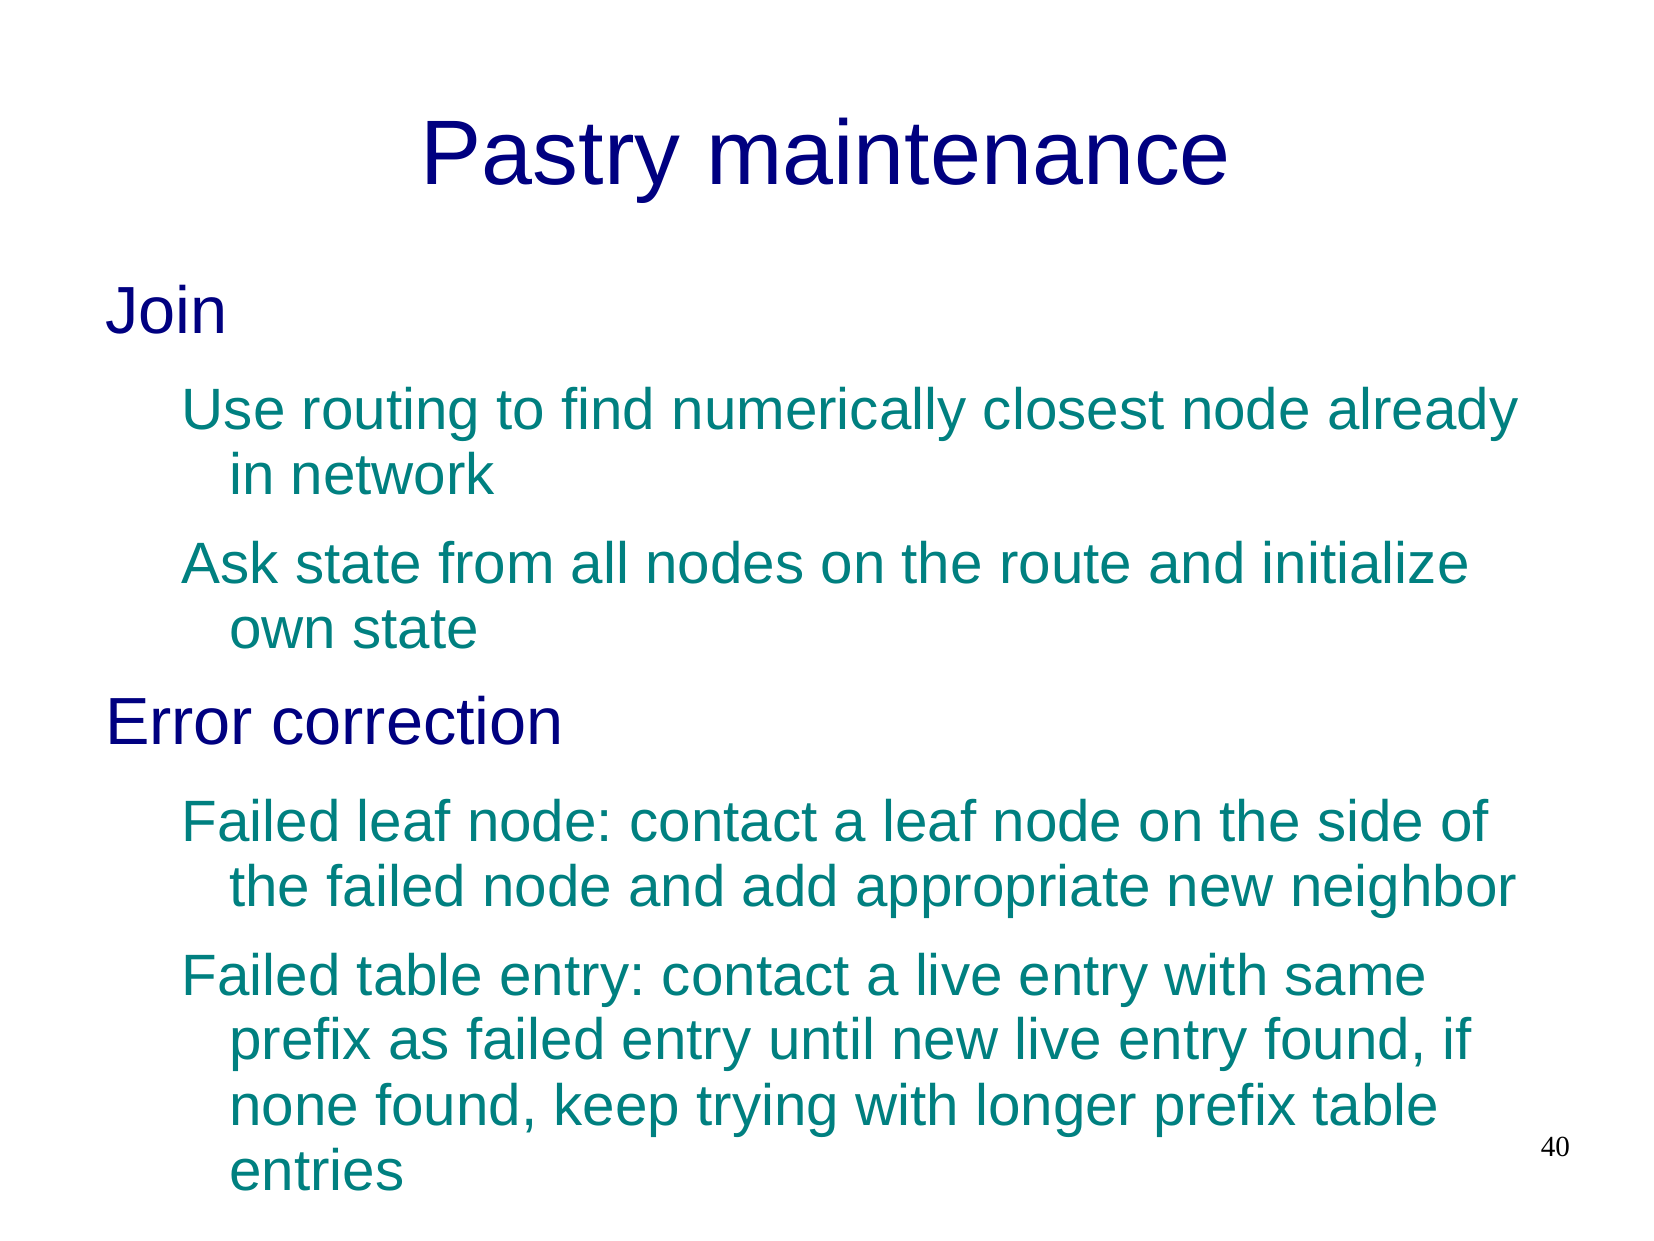

# Pastry maintenance
Join
Use routing to find numerically closest node already in network
Ask state from all nodes on the route and initialize own state
Error correction
Failed leaf node: contact a leaf node on the side of the failed node and add appropriate new neighbor
Failed table entry: contact a live entry with same prefix as failed entry until new live entry found, if none found, keep trying with longer prefix table entries
40